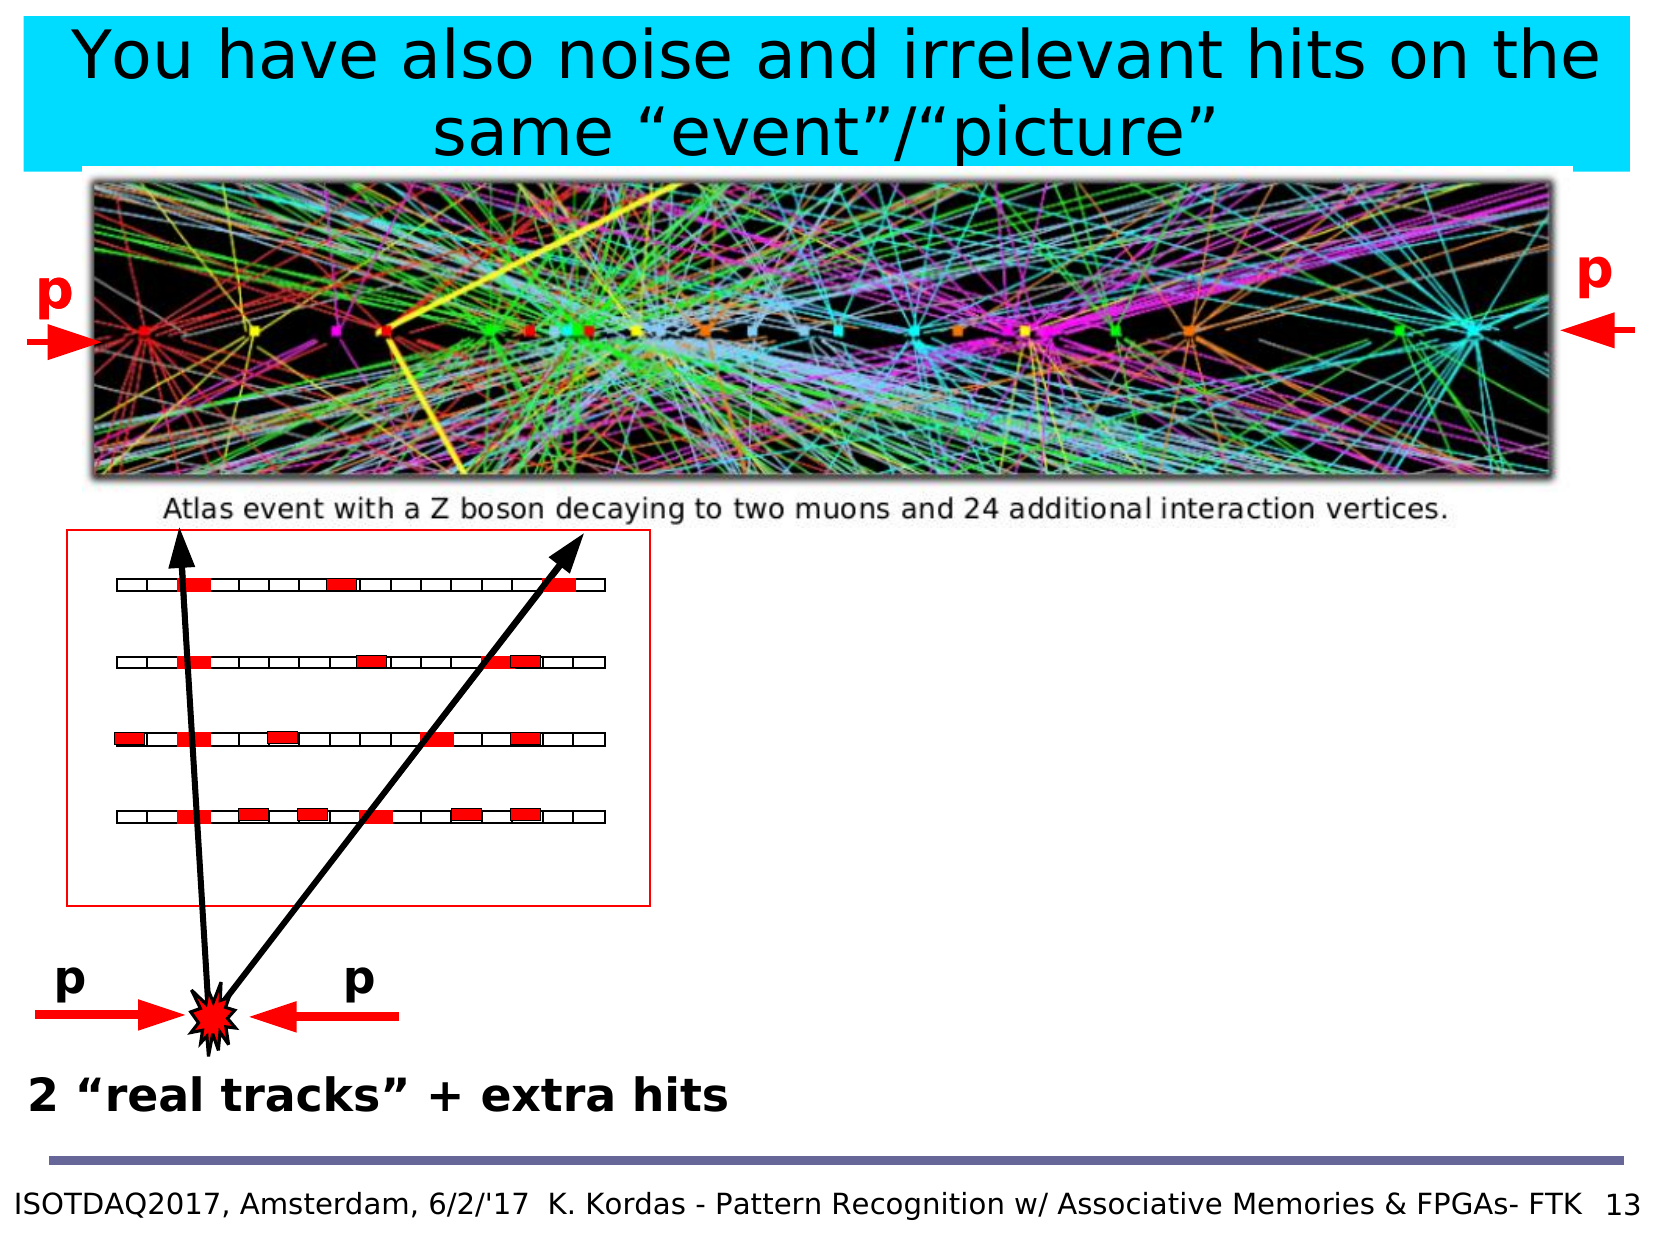

# You have also noise and irrelevant hits on the same “event”/“picture”
p
p
p
p
p
2 “real tracks” + extra hits
ISOTDAQ2017, Amsterdam, 6/2/'17
K. Kordas - Pattern Recognition w/ Associative Memories & FPGAs- FTK
13